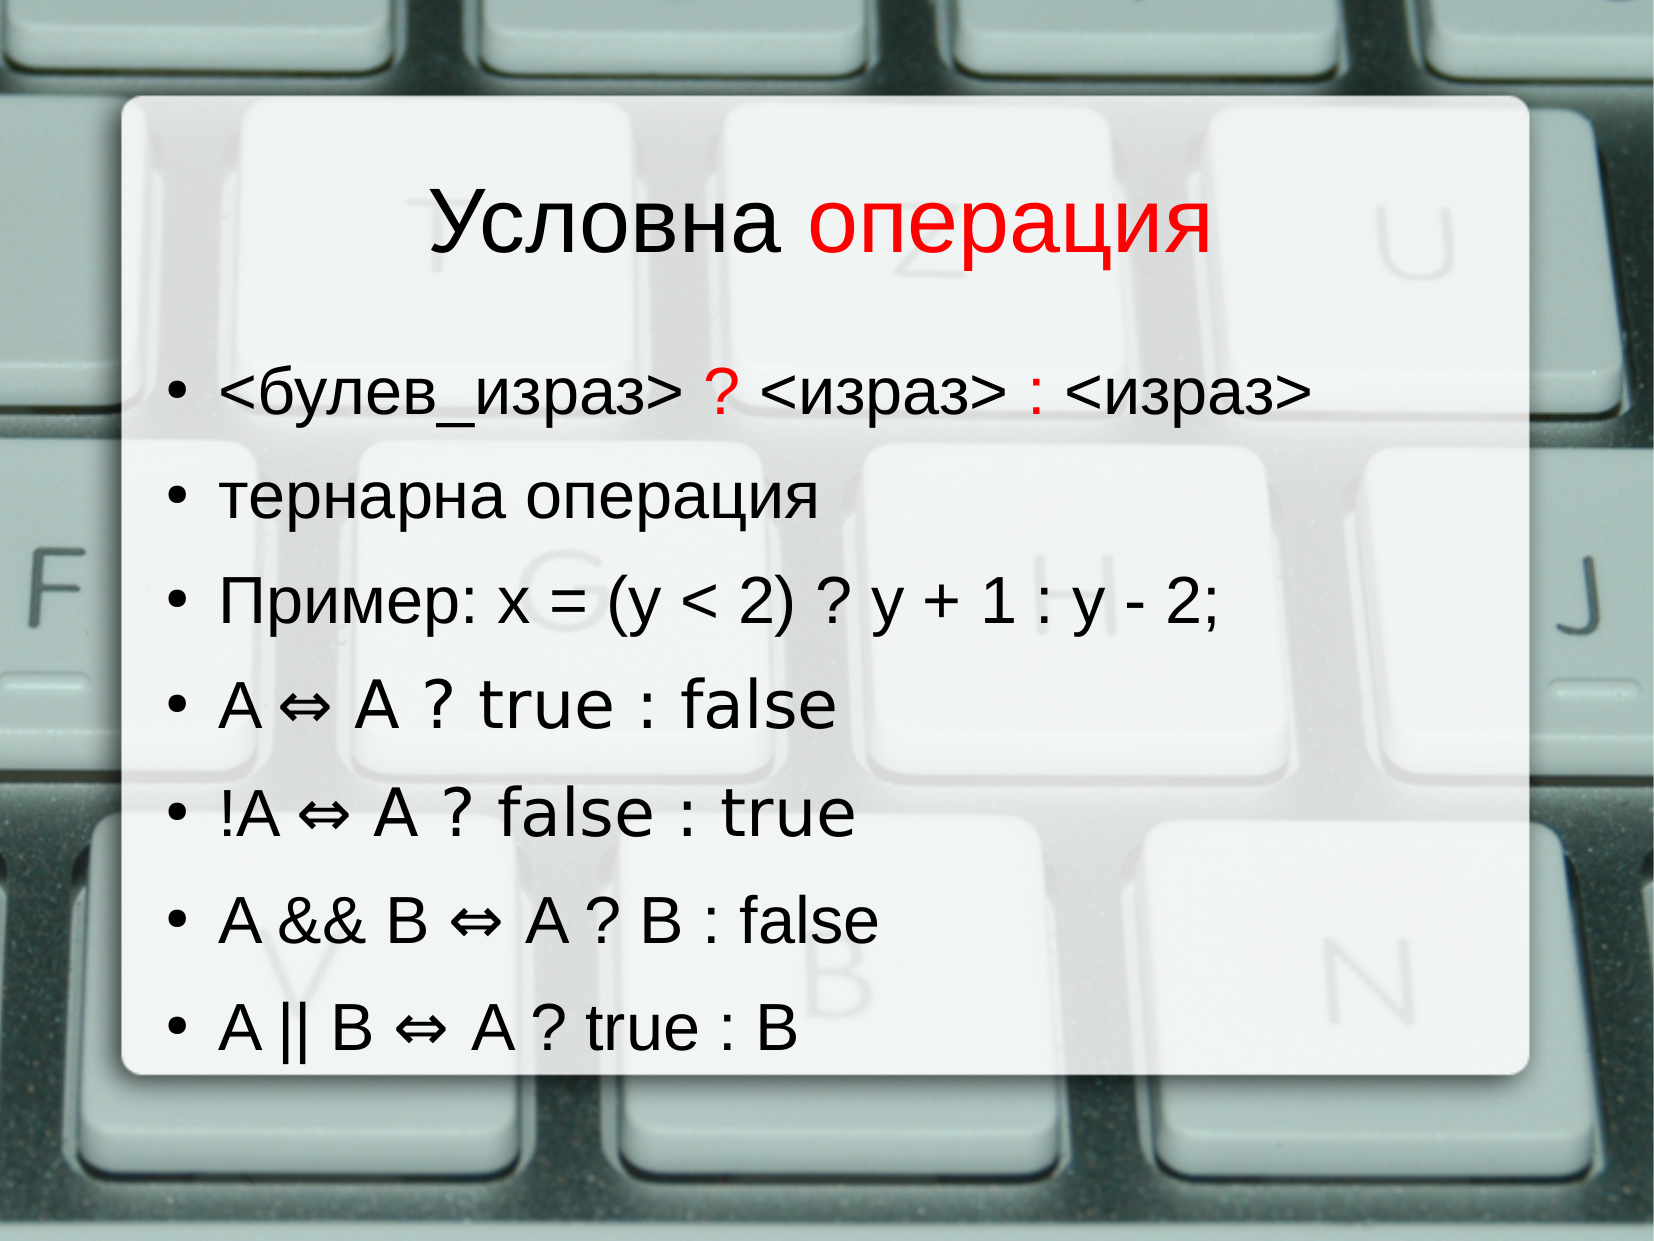

# Условна операция
<булев_израз> ? <израз> : <израз>
тернарна операция
Пример: x = (y < 2) ? y + 1 : y - 2;
A ⇔ A ? true : false
!A ⇔ A ? false : true
A && B ⇔ A ? B : false
A || B ⇔ A ? true : B